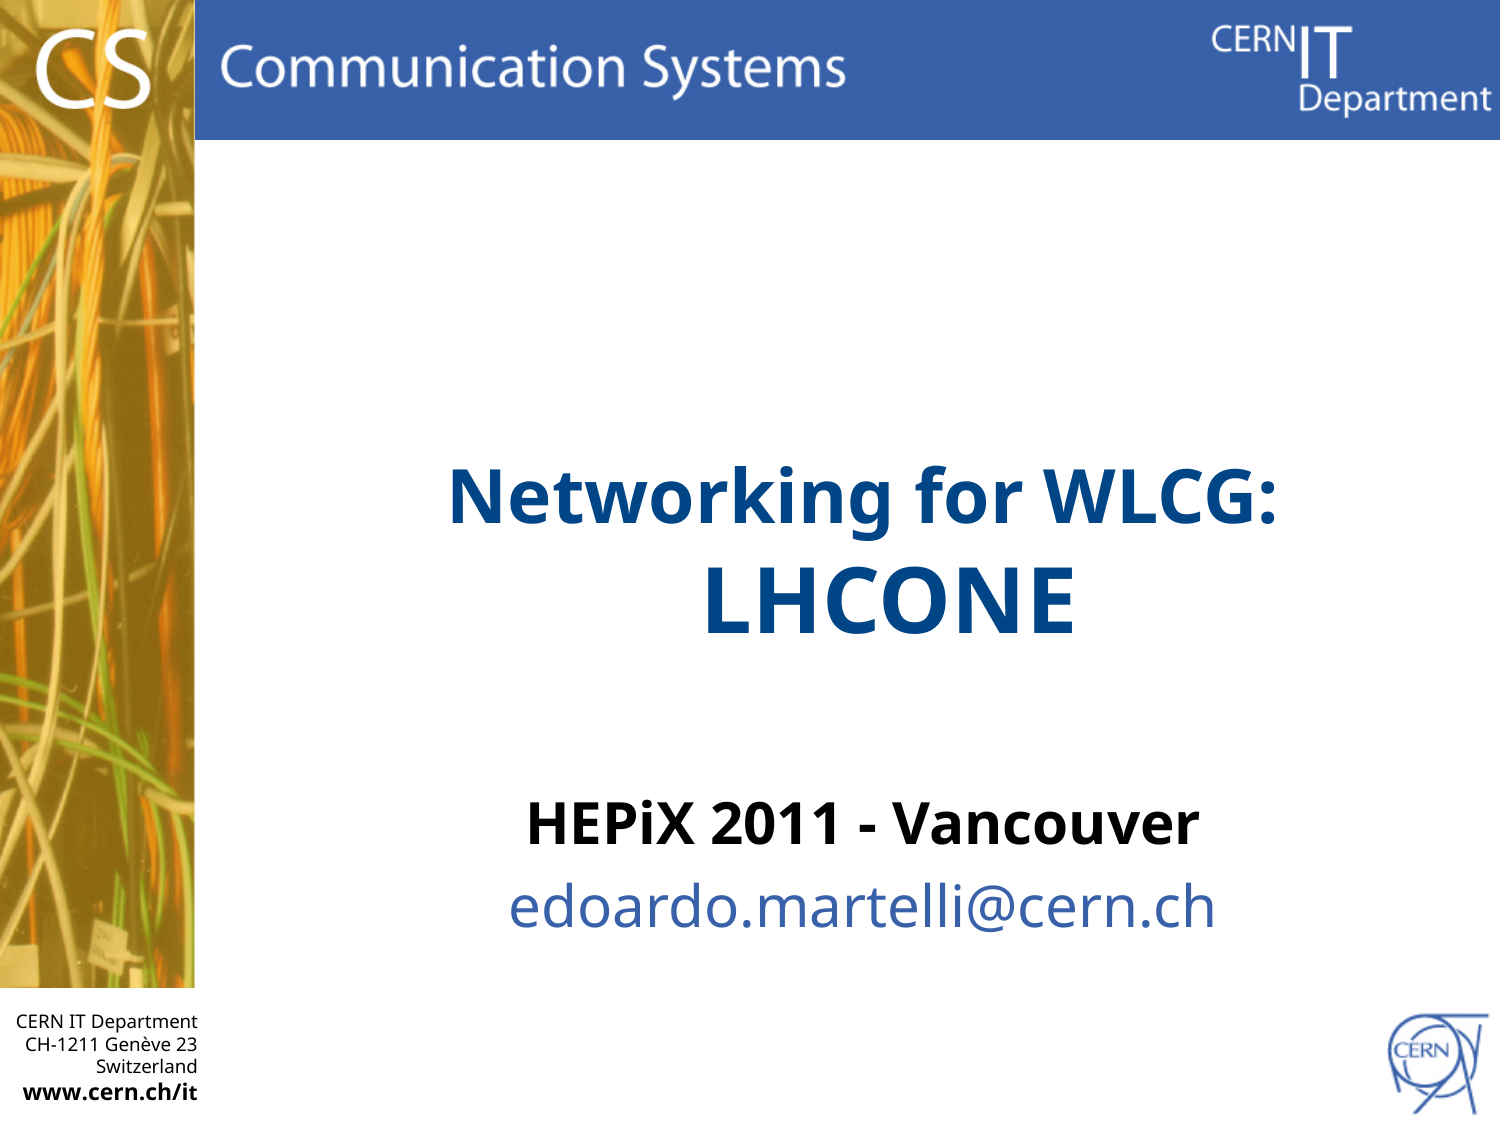

# Networking for WLCG: LHCONE
HEPiX 2011 - Vancouver
edoardo.martelli@cern.ch